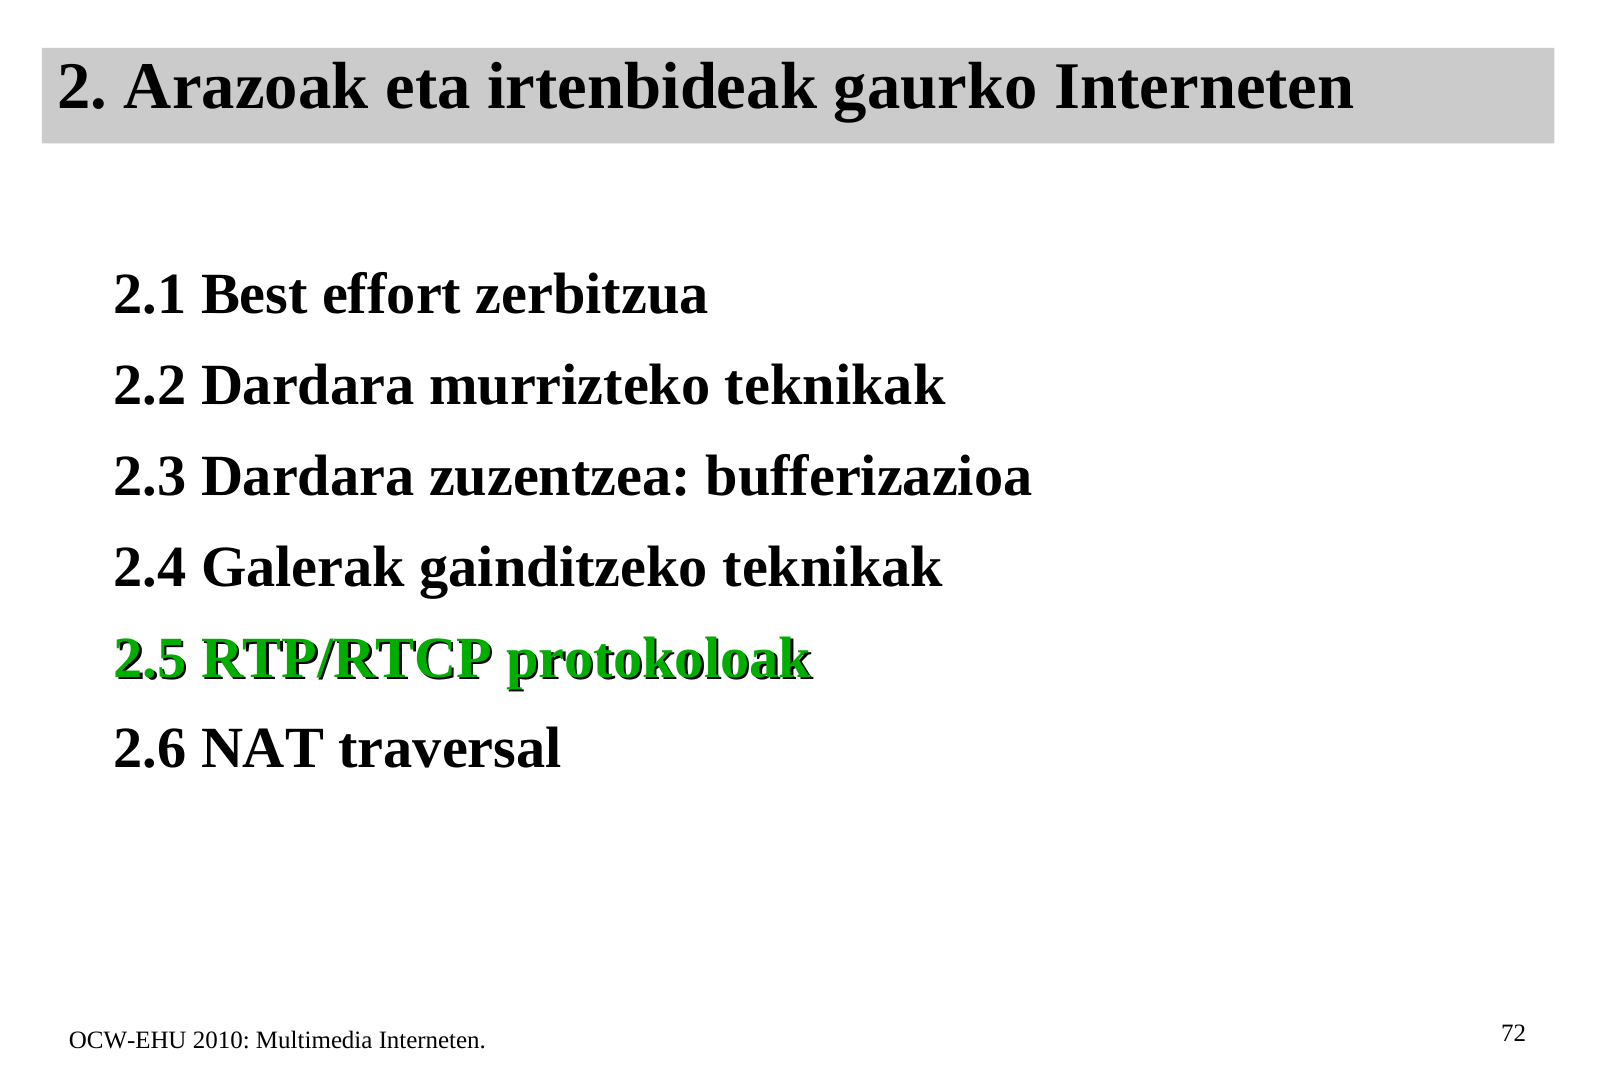

# 2. Arazoak eta irtenbideak gaurko Interneten
2.1 Best effort zerbitzua
2.2 Dardara murrizteko teknikak
2.3 Dardara zuzentzea: bufferizazioa
2.4 Galerak gainditzeko teknikak
2.5 RTP/RTCP protokoloak
2.6 NAT traversal
72